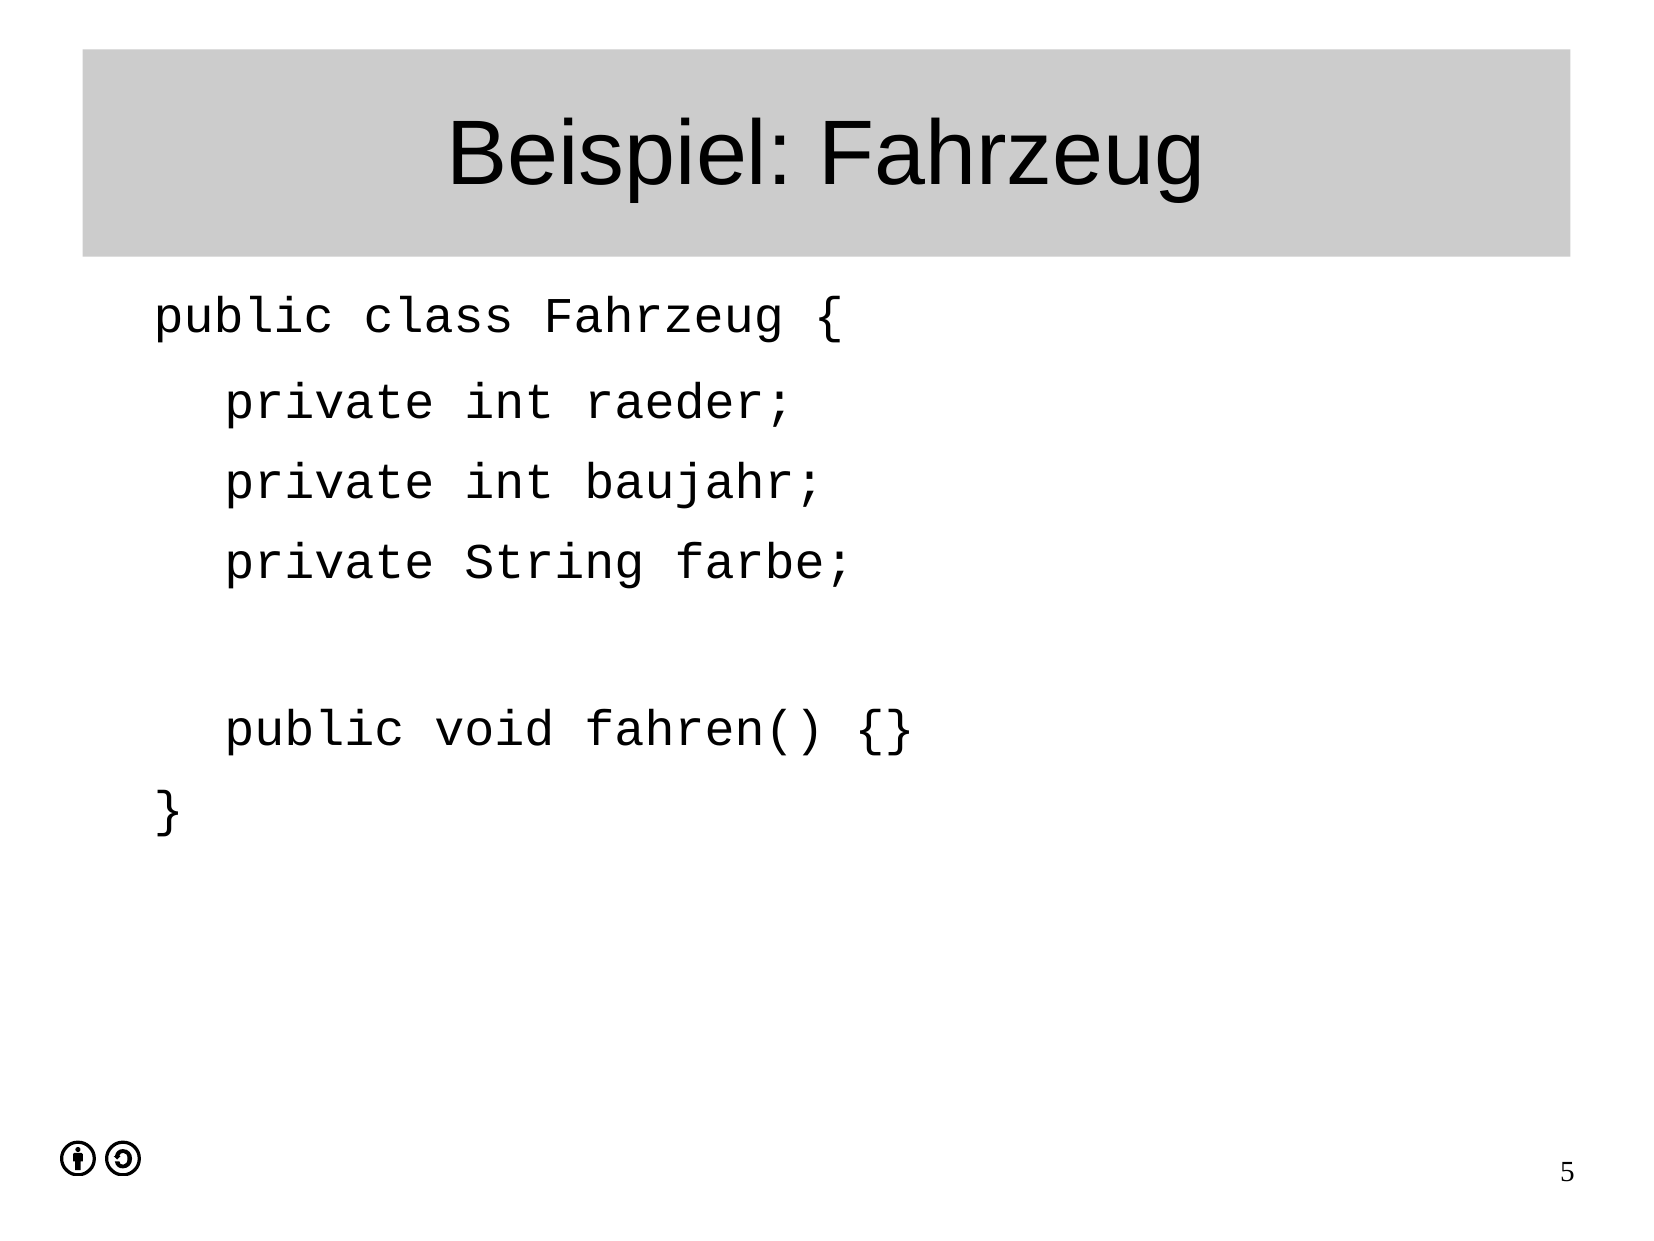

# Beispiel: Fahrzeug
public class Fahrzeug {
private int raeder;
private int baujahr;
private String farbe;
public void fahren() {}
}
5